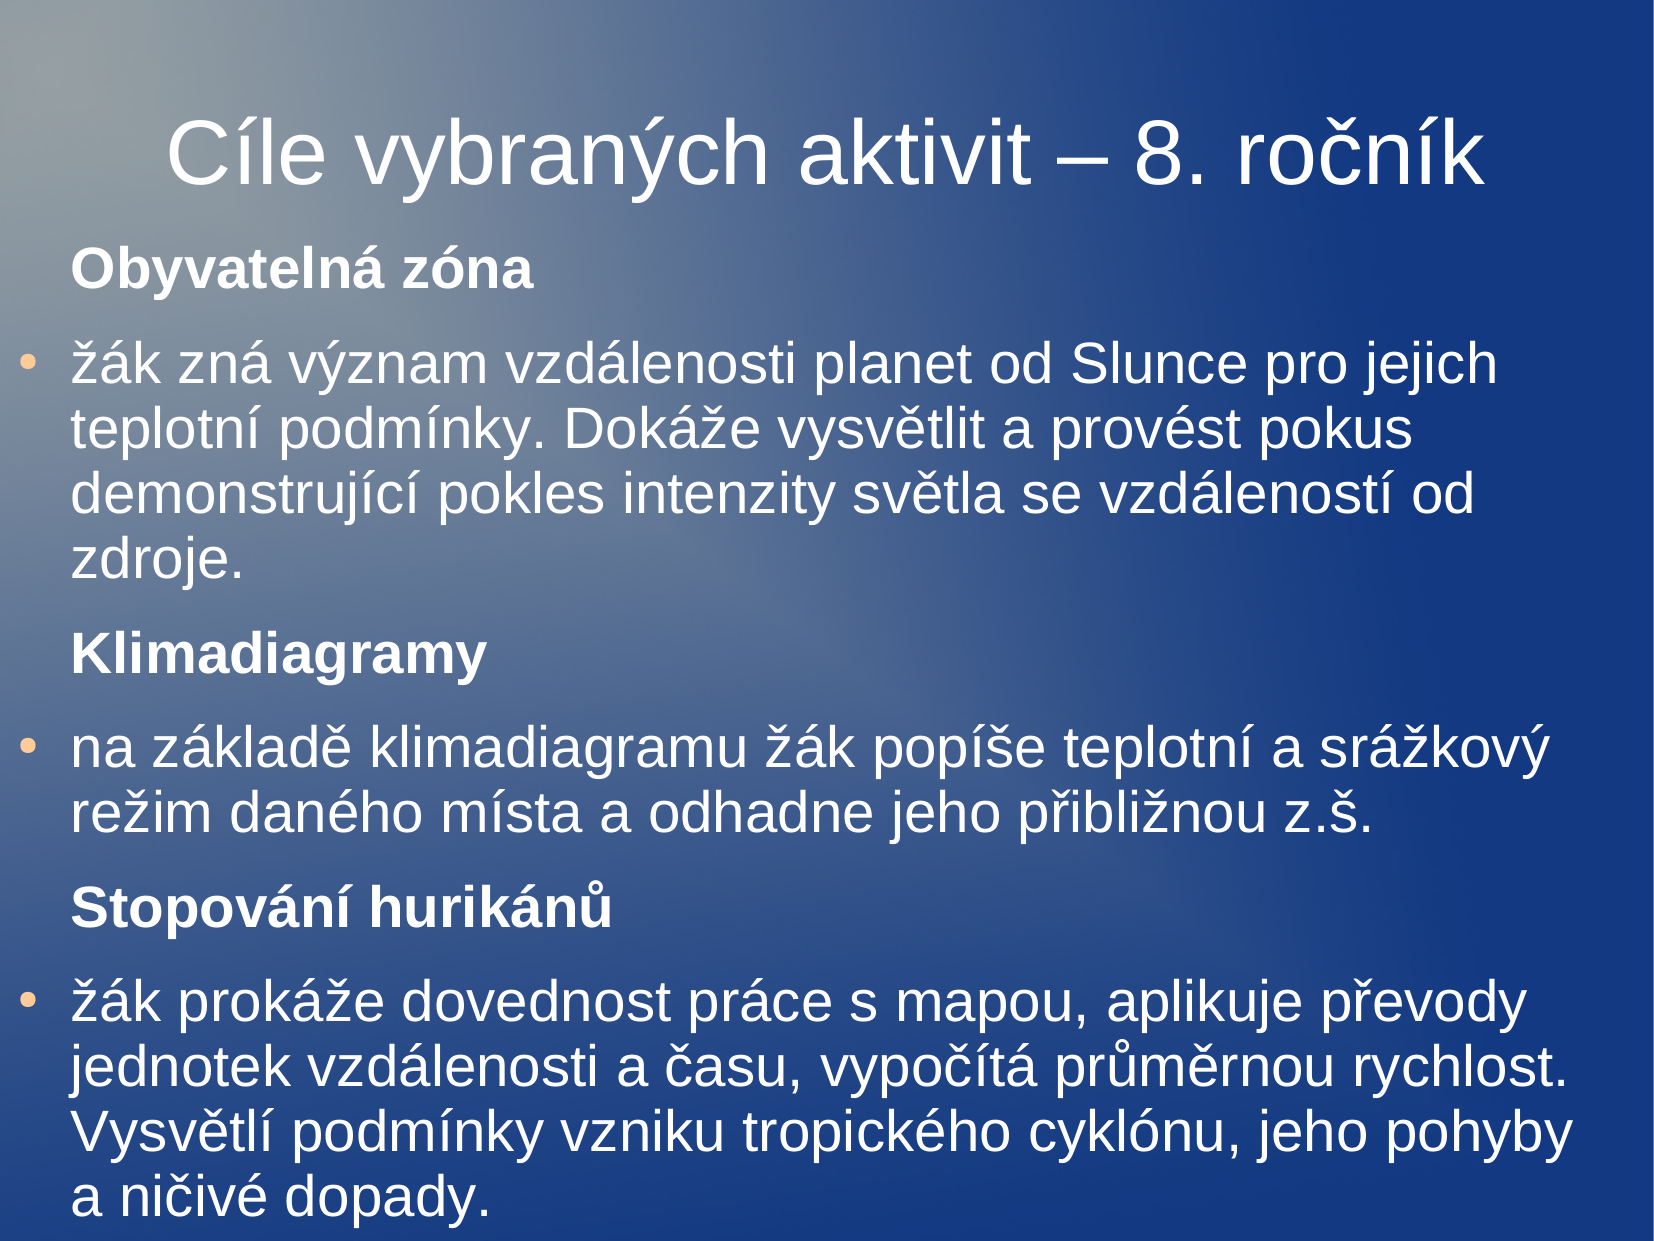

# Cíle vybraných aktivit – 8. ročník
Obyvatelná zóna
žák zná význam vzdálenosti planet od Slunce pro jejich teplotní podmínky. Dokáže vysvětlit a provést pokus demonstrující pokles intenzity světla se vzdáleností od zdroje.
Klimadiagramy
na základě klimadiagramu žák popíše teplotní a srážkový režim daného místa a odhadne jeho přibližnou z.š.
Stopování hurikánů
žák prokáže dovednost práce s mapou, aplikuje převody jednotek vzdálenosti a času, vypočítá průměrnou rychlost. Vysvětlí podmínky vzniku tropického cyklónu, jeho pohyby a ničivé dopady.